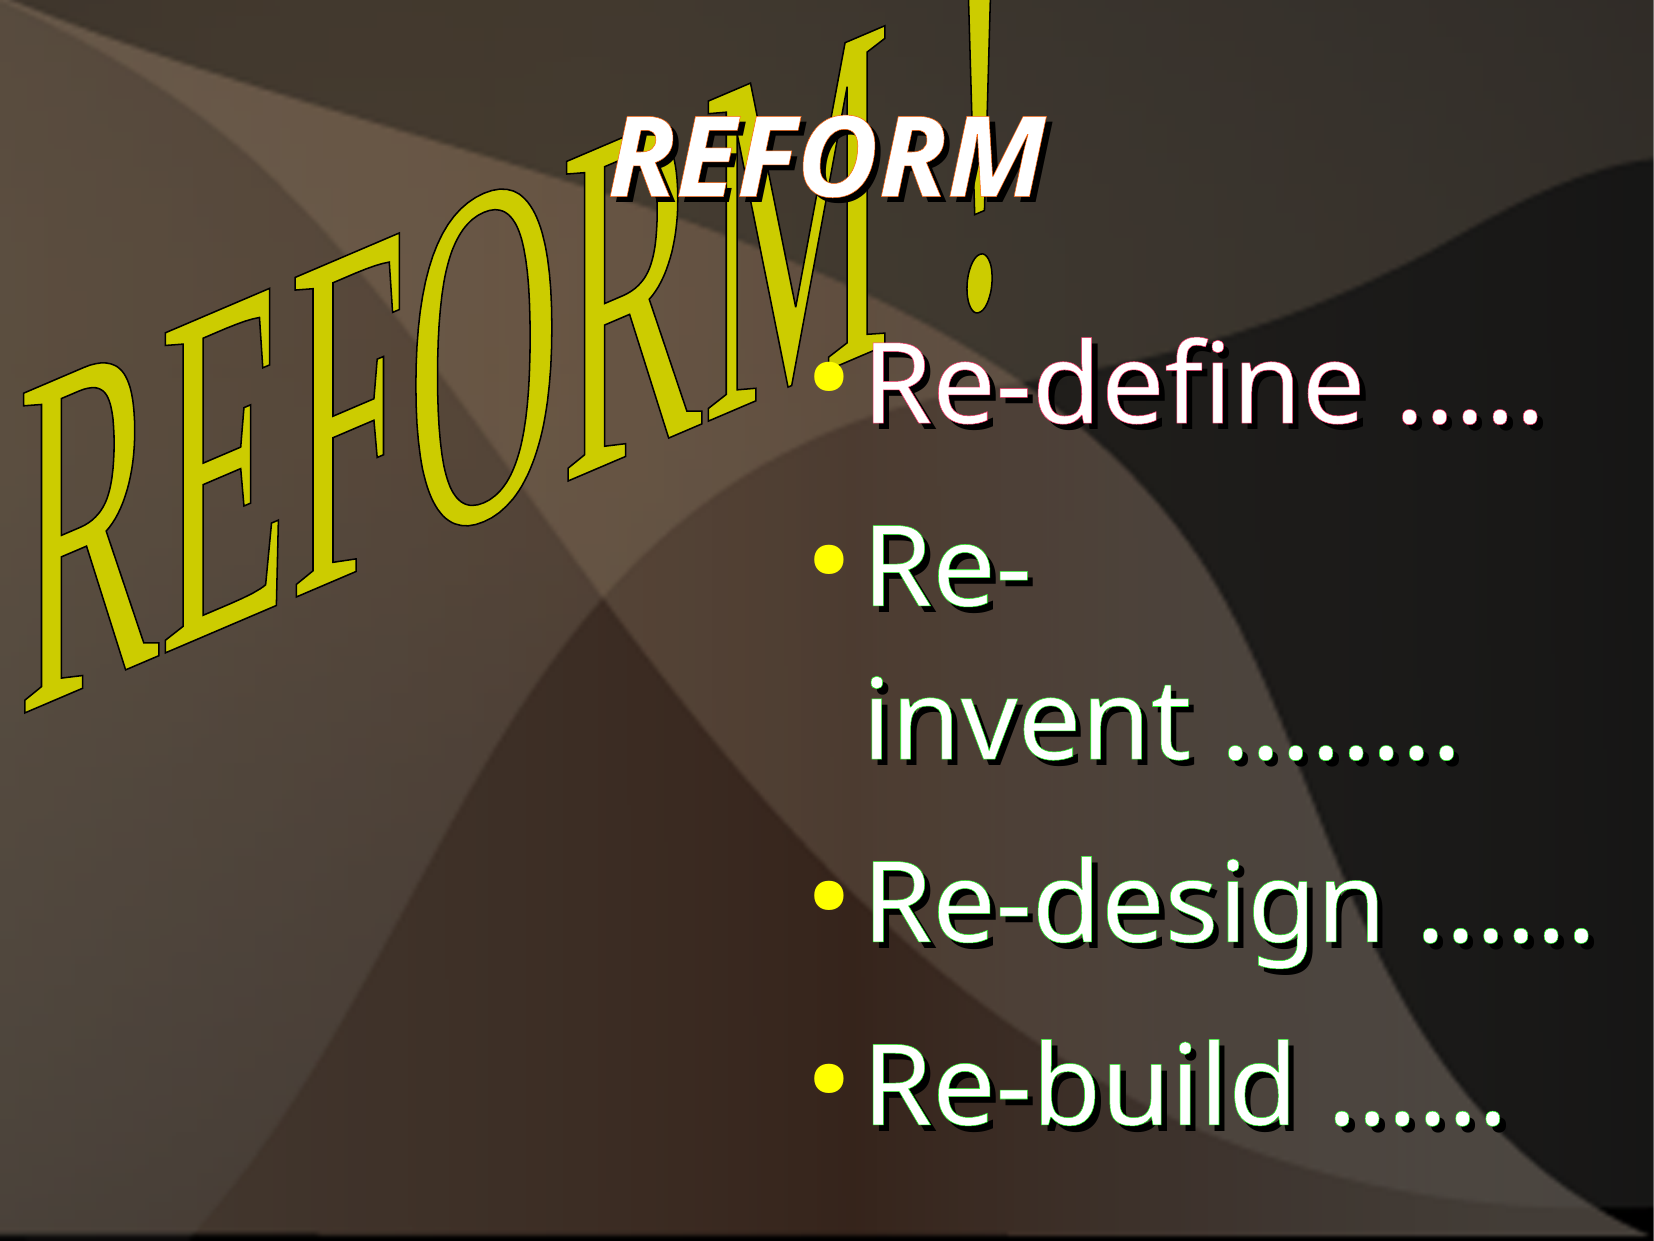

REFORM !
# REFORM
Re-define .....
Re-invent ........
Re-design ......
Re-build ......
 ........................